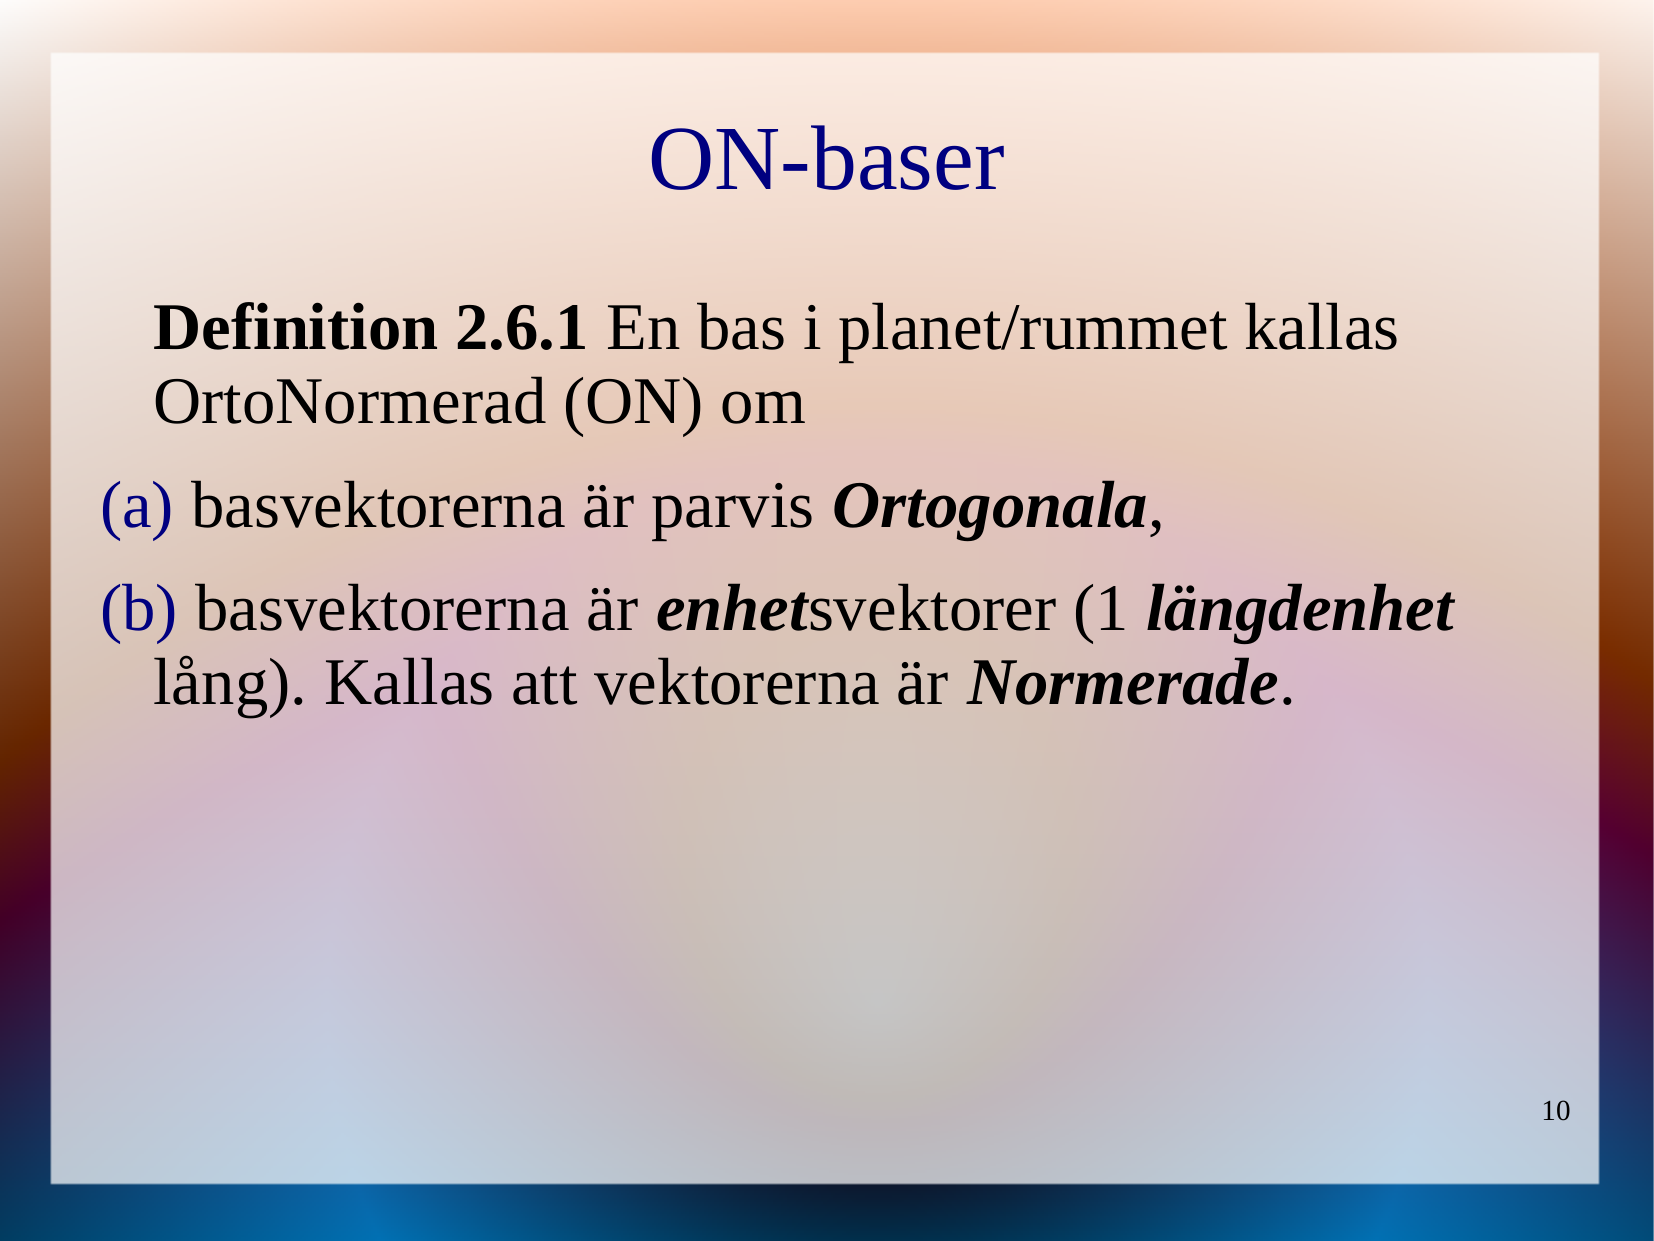

# ON-baser
Definition 2.6.1 En bas i planet/rummet kallas OrtoNormerad (ON) om
 basvektorerna är parvis Ortogonala,
 basvektorerna är enhetsvektorer (1 längdenhet lång). Kallas att vektorerna är Normerade.
10